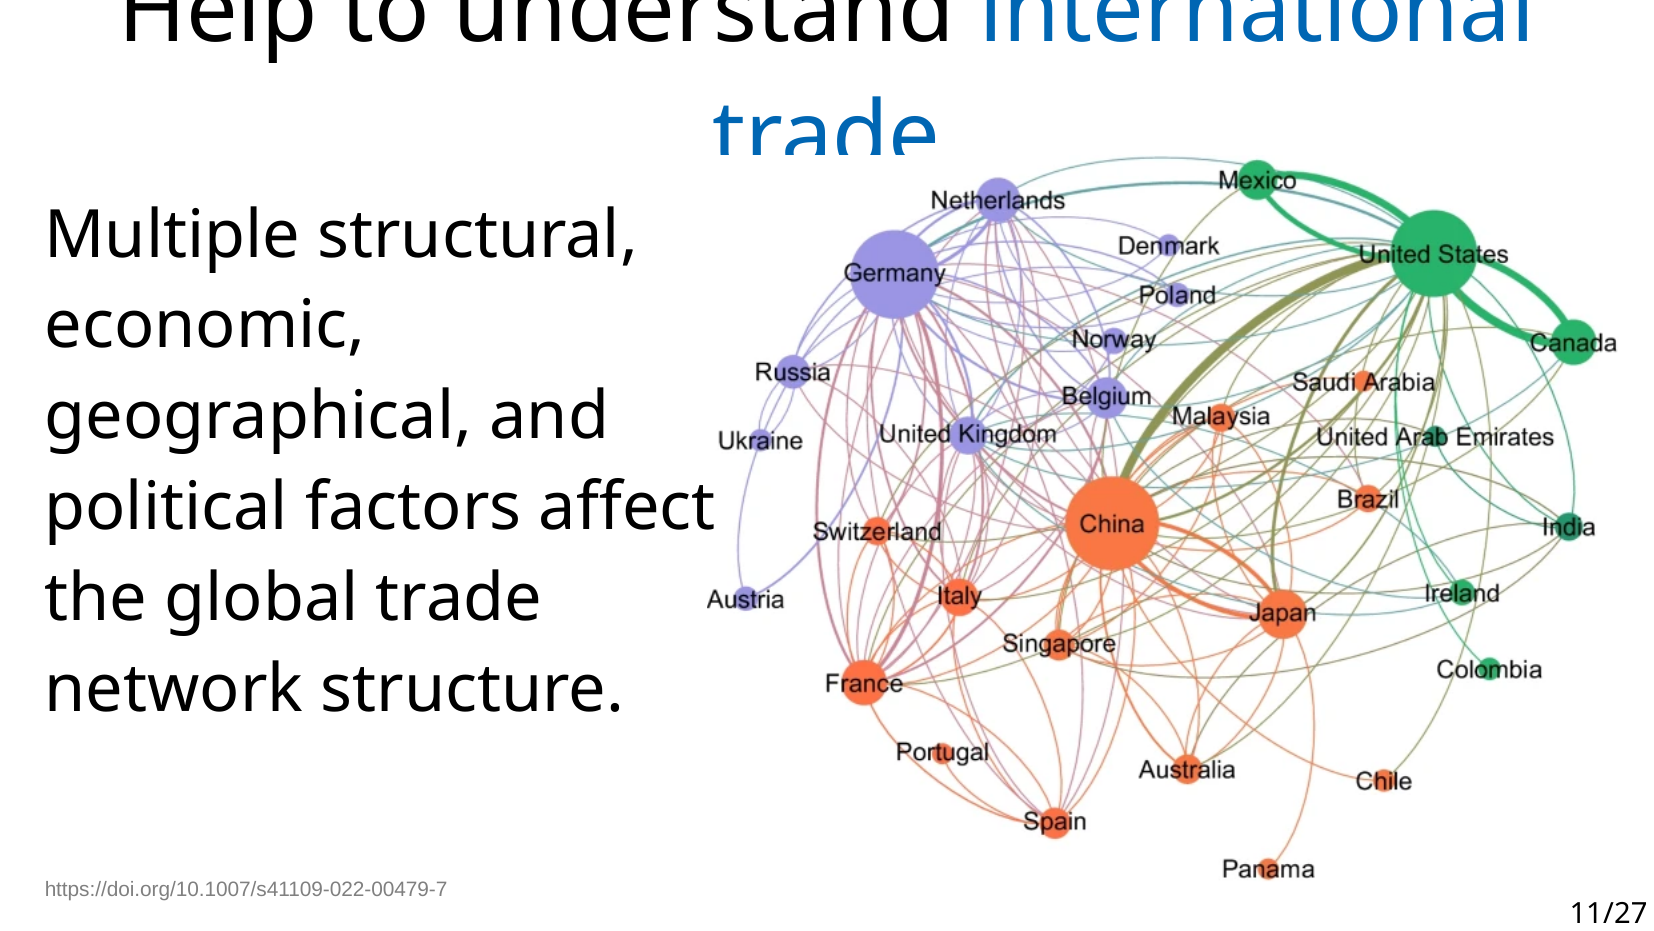

# Help to understand international trade
Multiple structural, economic, geographical, and political factors affect the global trade network structure.
https://doi.org/10.1007/s41109-022-00479-7
11